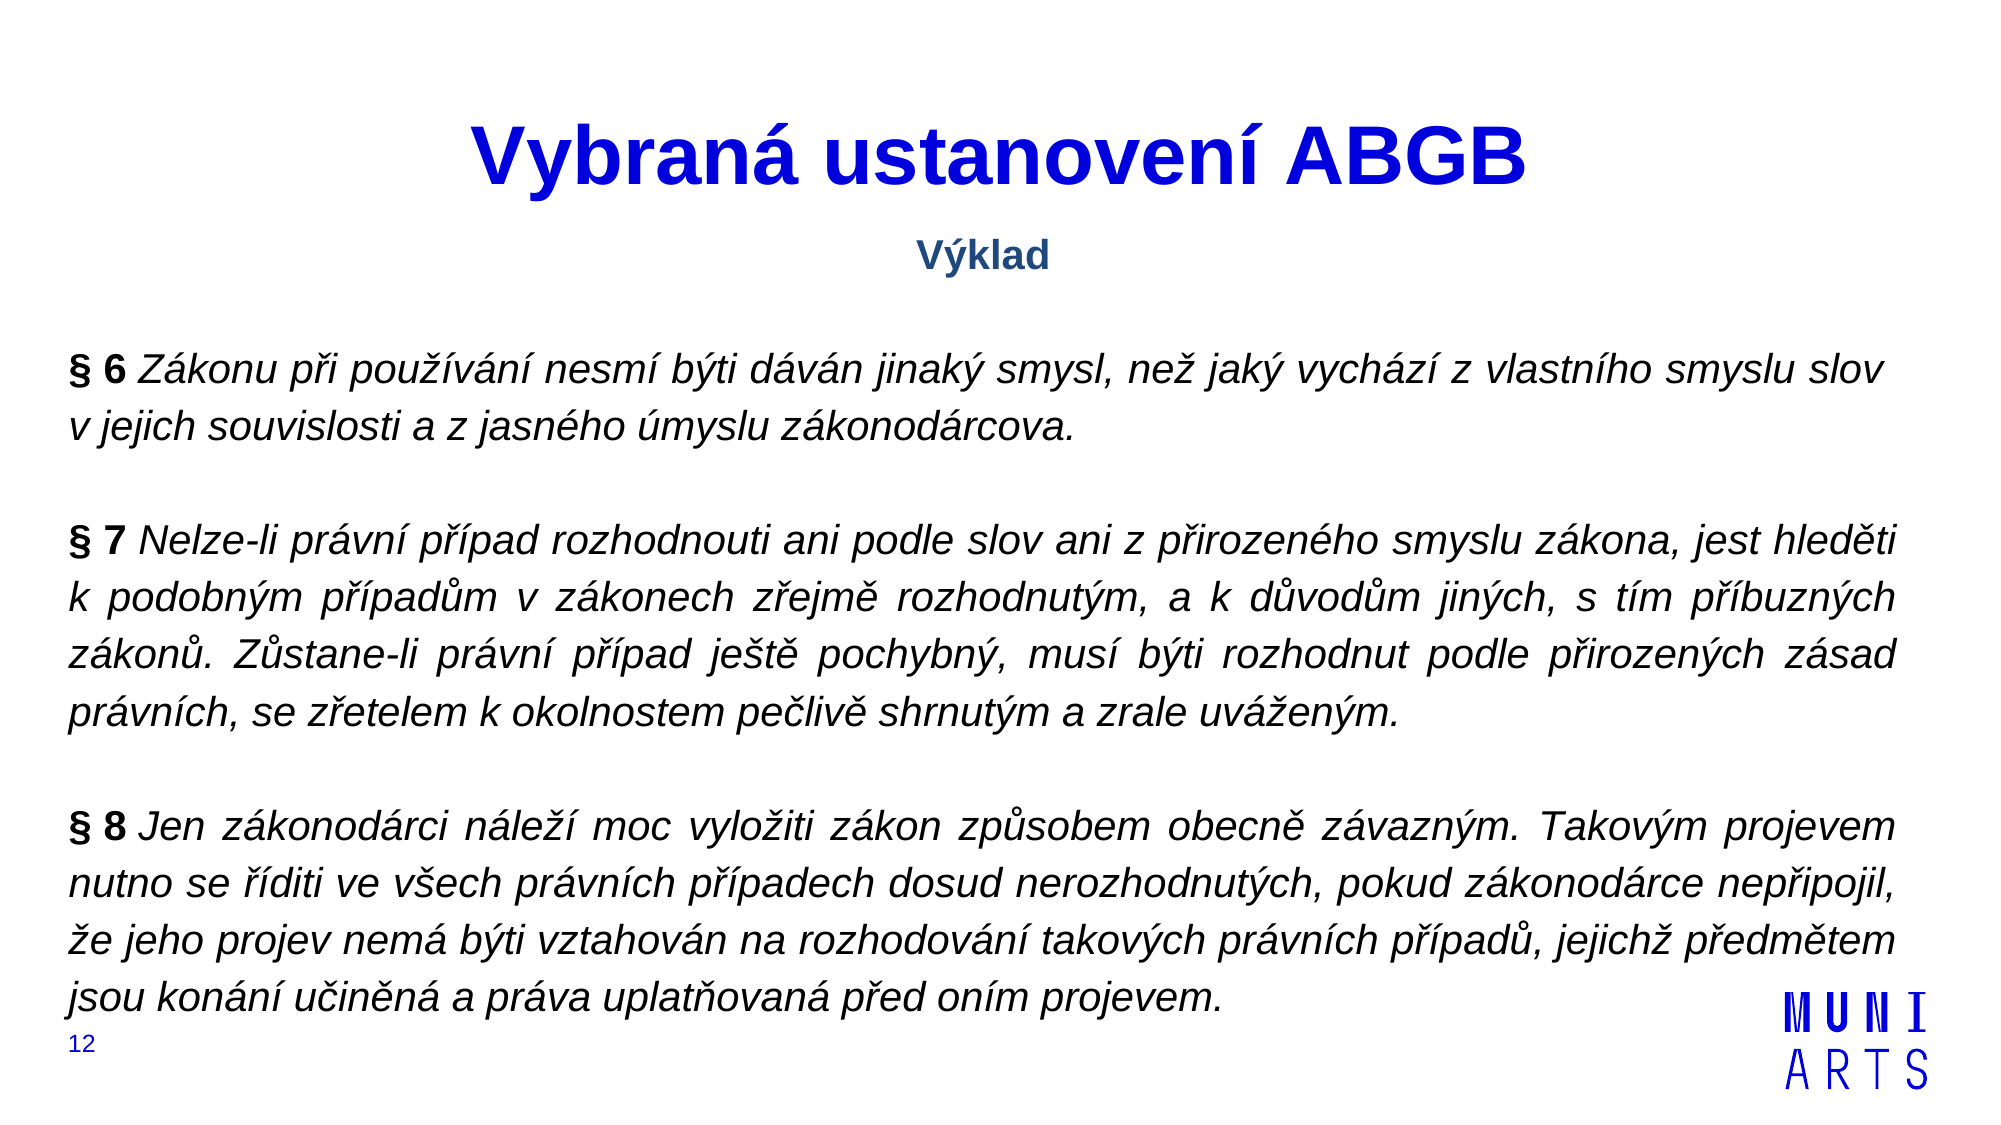

# Vybraná ustanovení ABGB
Výklad
§ 6 Zákonu při používání nesmí býti dáván jinaký smysl, než jaký vychází z vlastního smyslu slov
v jejich souvislosti a z jasného úmyslu zákonodárcova.
§ 7 Nelze-li právní případ rozhodnouti ani podle slov ani z přirozeného smyslu zákona, jest hleděti k podobným případům v zákonech zřejmě rozhodnutým, a k důvodům jiných, s tím příbuzných zákonů. Zůstane-li právní případ ještě pochybný, musí býti rozhodnut podle přirozených zásad právních, se zřetelem k okolnostem pečlivě shrnutým a zrale uváženým.
§ 8 Jen zákonodárci náleží moc vyložiti zákon způsobem obecně závazným. Takovým projevem nutno se říditi ve všech právních případech dosud nerozhodnutých, pokud zákonodárce nepřipojil, že jeho projev nemá býti vztahován na rozhodování takových právních případů, jejichž předmětem jsou konání učiněná a práva uplatňovaná před oním projevem.